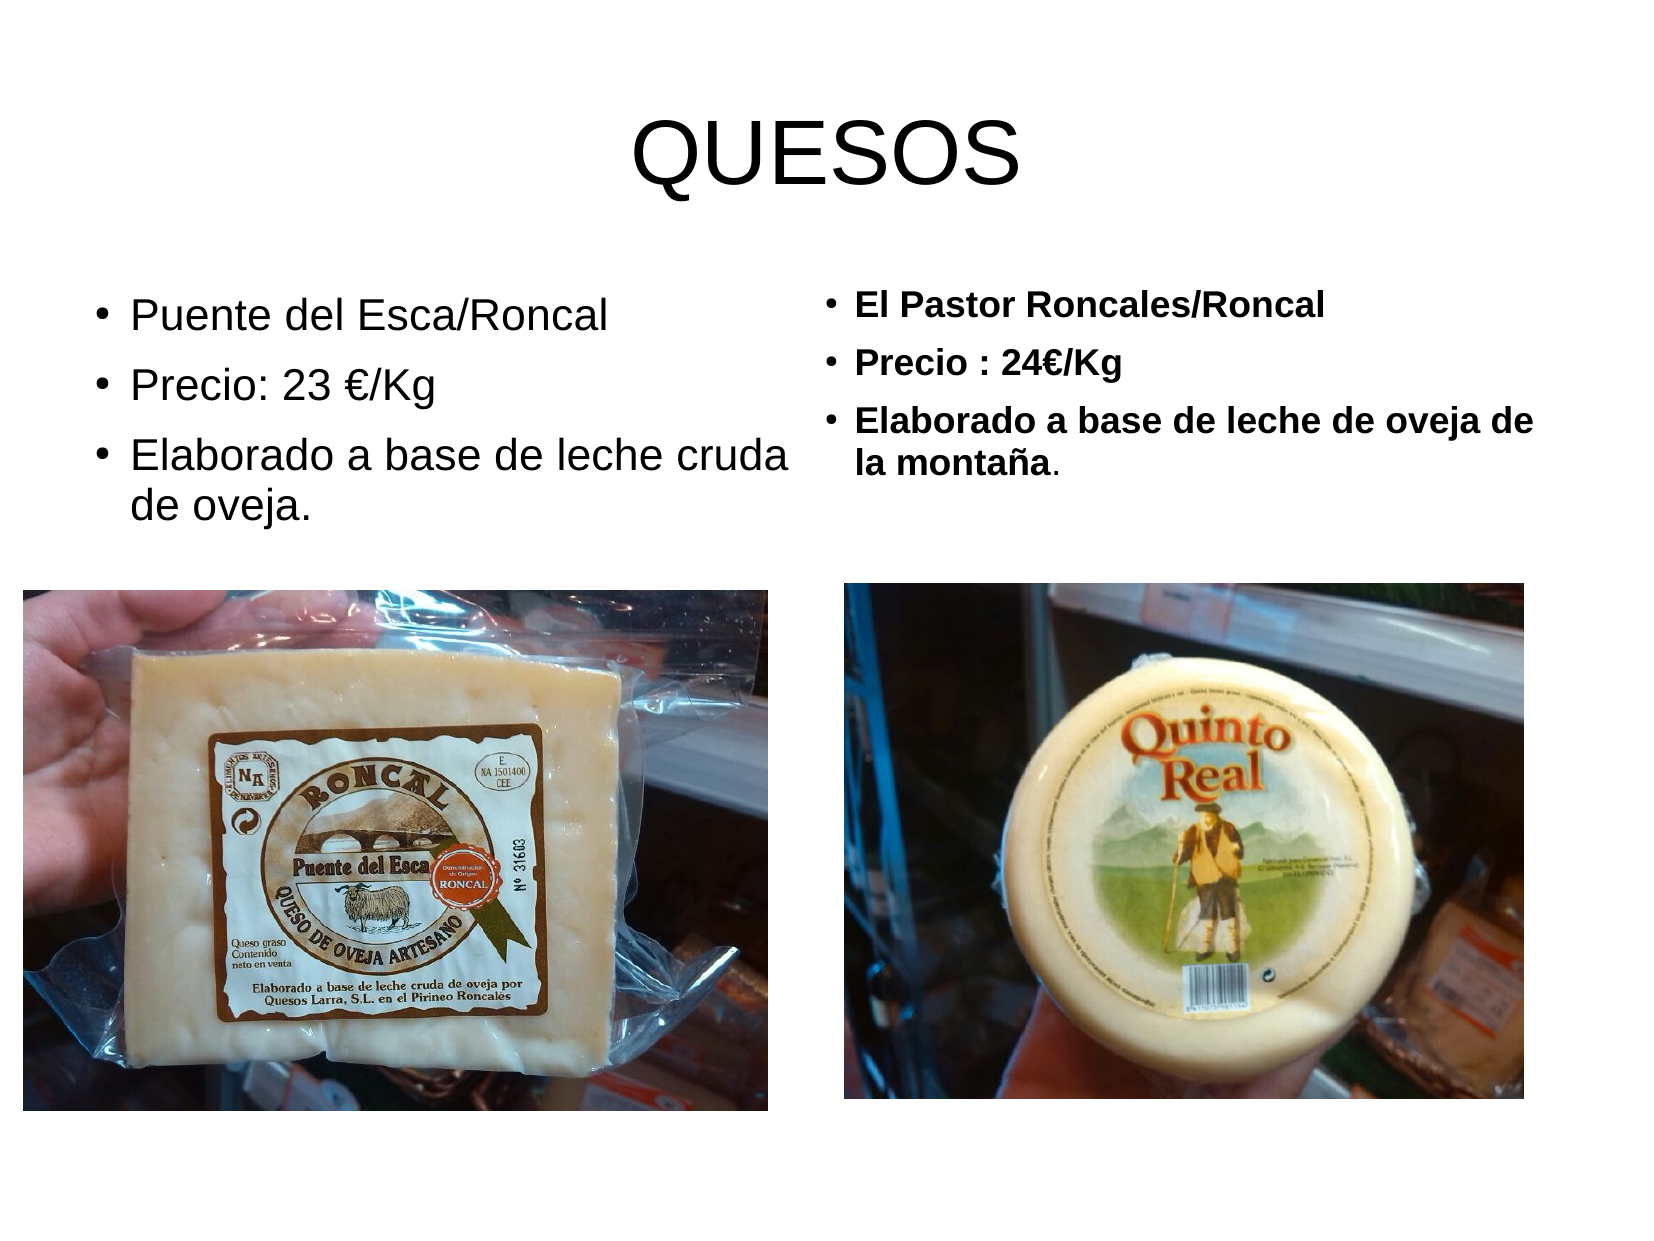

QUESOS
El Pastor Roncales/Roncal
Precio : 24€/Kg
Elaborado a base de leche de oveja de la montaña.
# Puente del Esca/Roncal
Precio: 23 €/Kg
Elaborado a base de leche cruda de oveja.